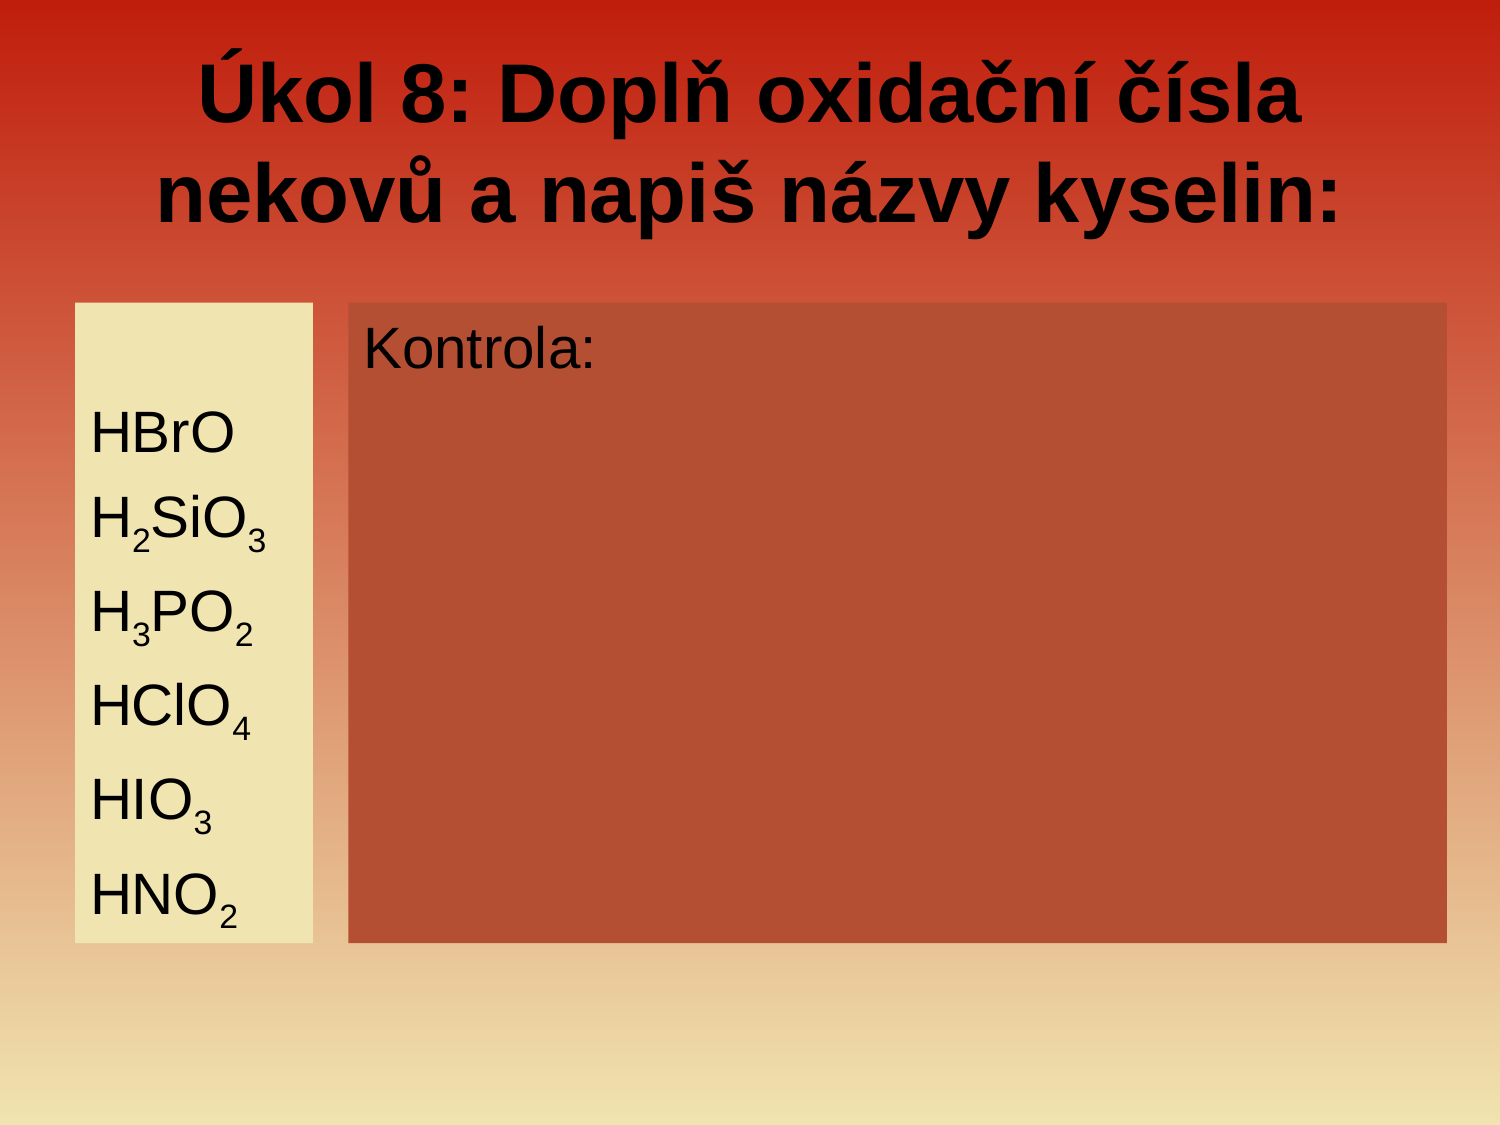

# Úkol 8: Doplň oxidační čísla nekovů a napiš názvy kyselin:
HBrO
H2SiO3
H3PO2
HClO4
HIO3
HNO2
Kontrola:
HBrIO k. (monohydrogen)bromná
H2SiIVO3 k. (dihydrogen)křemičitá
H3PIO2 k. trihydrogenfosforná
HClVIIO4 k.(monohydrogen)chloristá
HIVO3 k.(monohydrogen)jodičná
HNIIIO2 k. (monohydrogen)dusitá